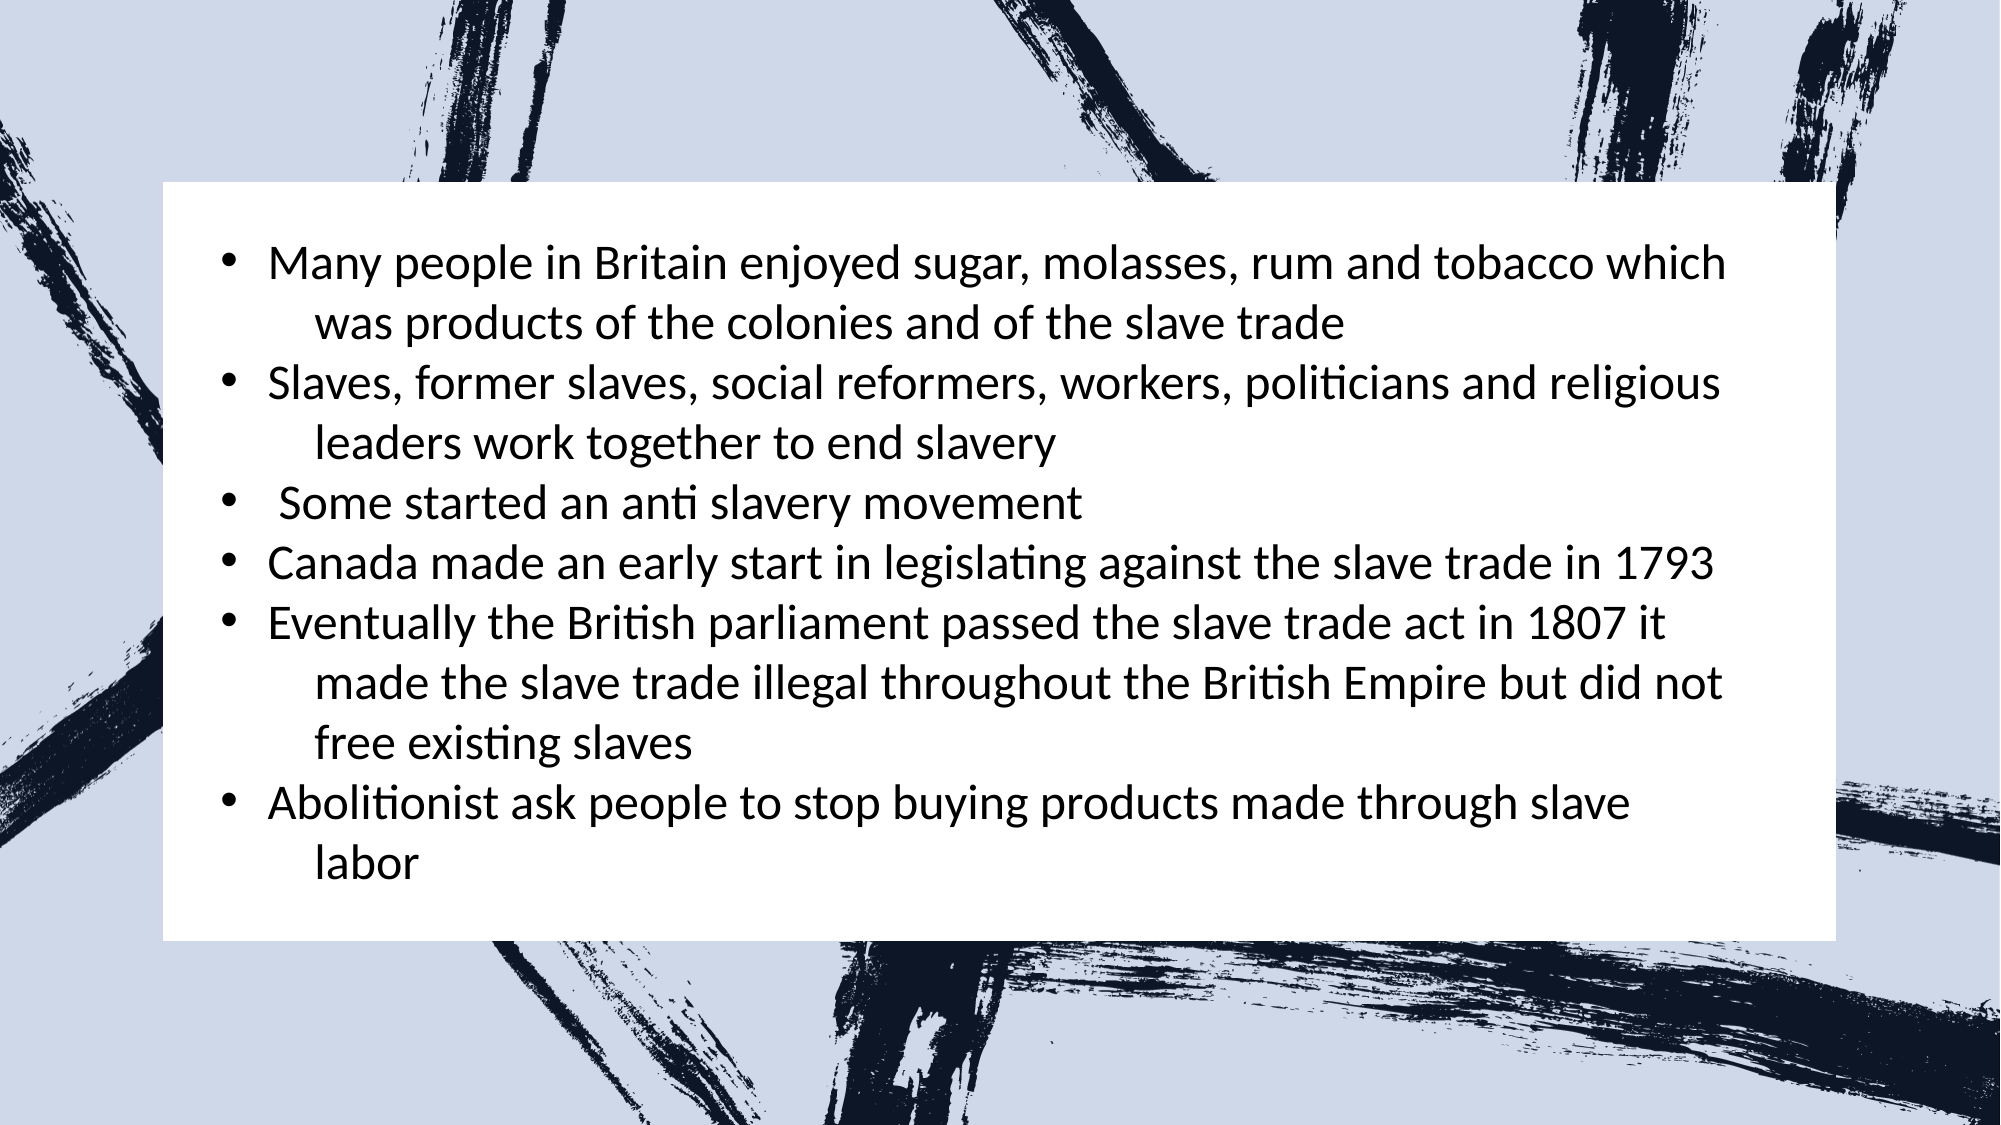

Many people in Britain enjoyed sugar, molasses, rum and tobacco which was products of the colonies and of the slave trade
Slaves, former slaves, social reformers, workers, politicians and religious leaders work together to end slavery
 Some started an anti slavery movement
Canada made an early start in legislating against the slave trade in 1793
Eventually the British parliament passed the slave trade act in 1807 it made the slave trade illegal throughout the British Empire but did not free existing slaves
Abolitionist ask people to stop buying products made through slave labor